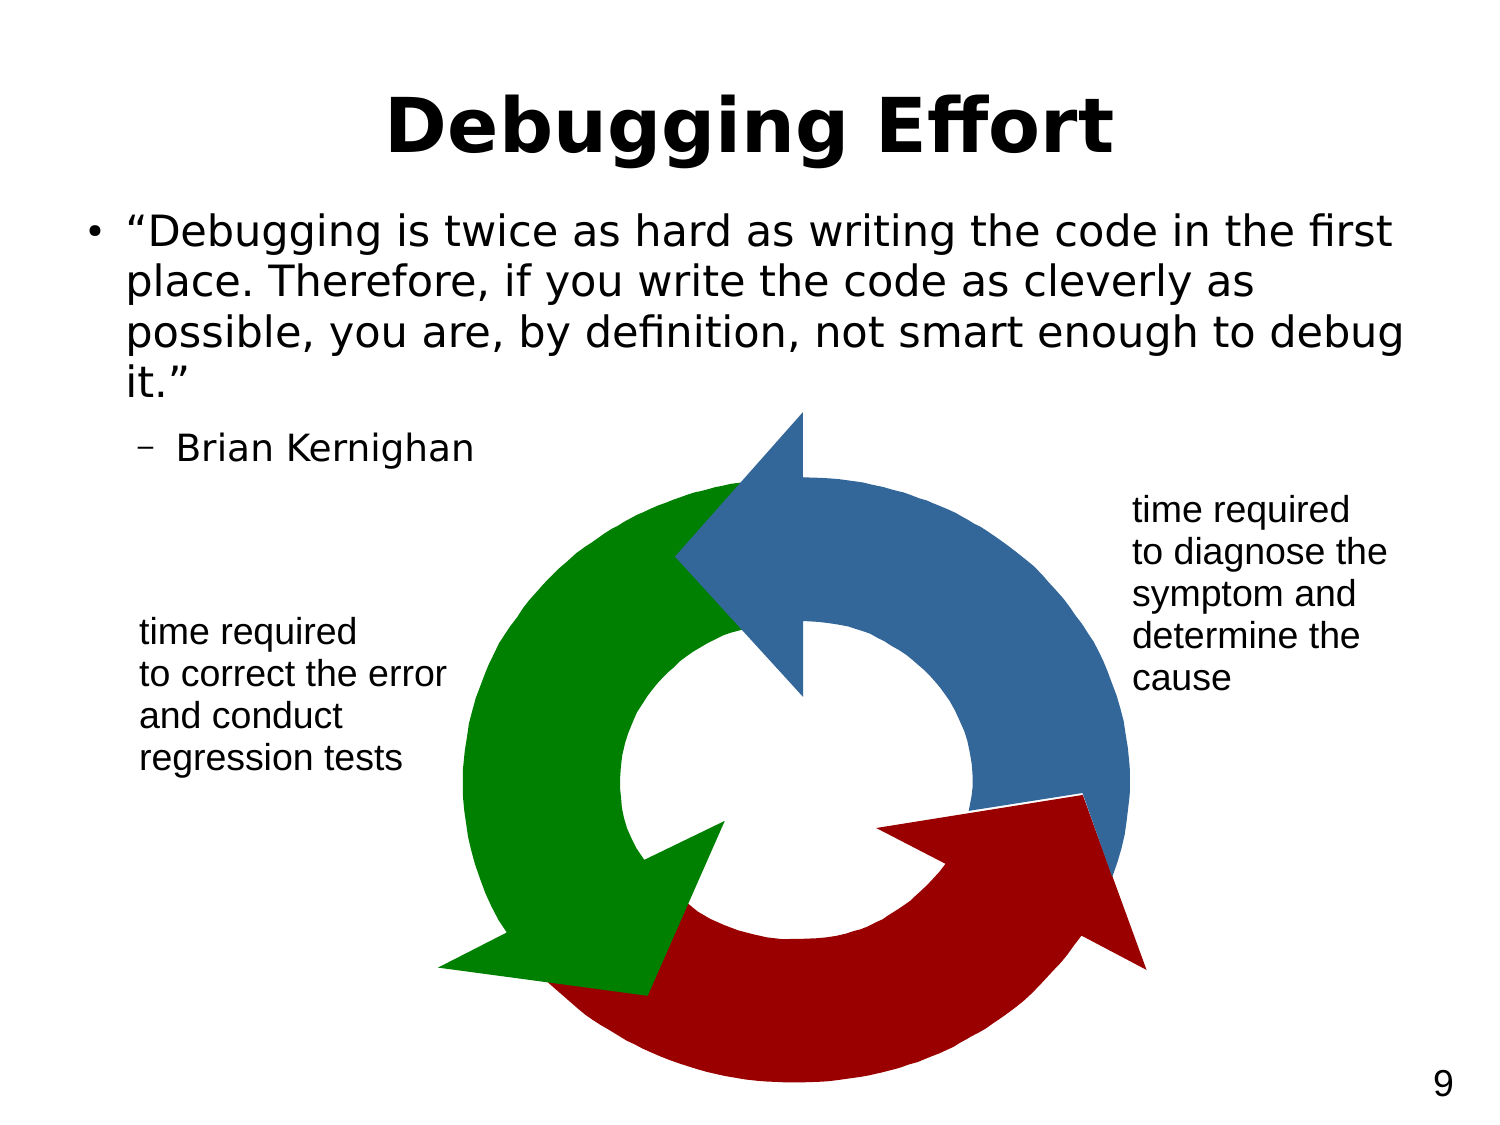

# Debugging Effort
“Debugging is twice as hard as writing the code in the first place. Therefore, if you write the code as cleverly as possible, you are, by definition, not smart enough to debug it.”
Brian Kernighan
time required
to diagnose the
symptom and
determine the
cause
time required
to correct the error
and conduct
regression tests